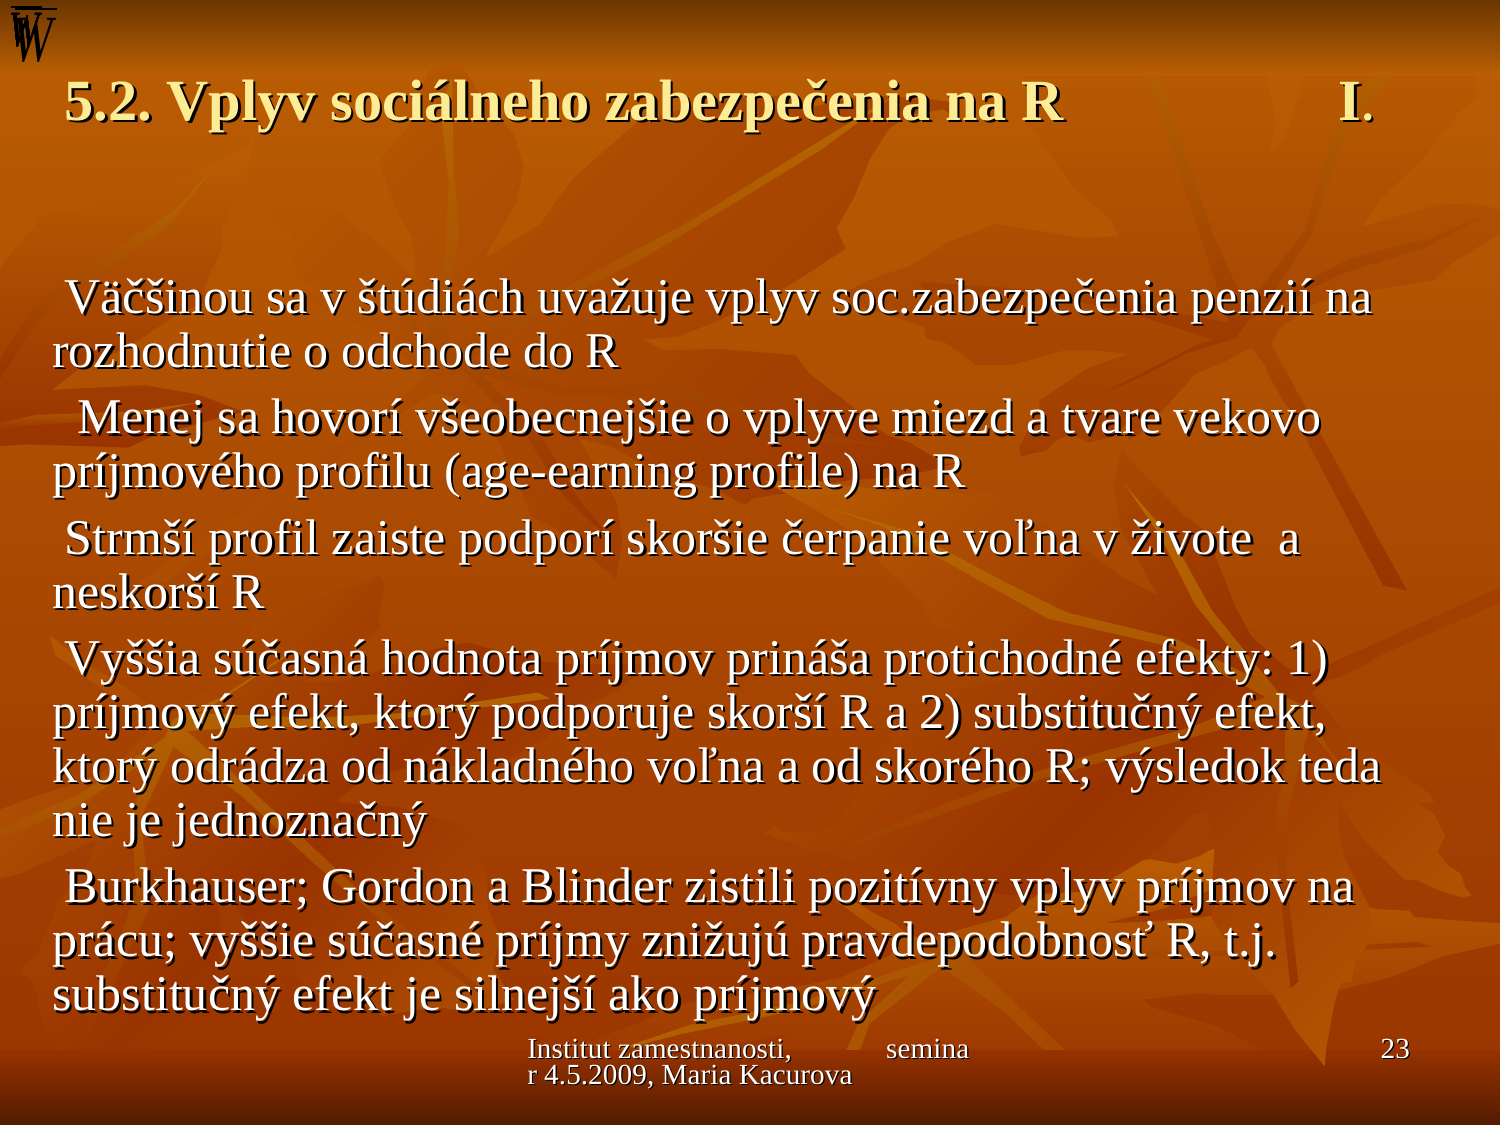

# 5.2. Vplyv sociálneho zabezpečenia na R I.
 Väčšinou sa v štúdiách uvažuje vplyv soc.zabezpečenia penzií na rozhodnutie o odchode do R
 Menej sa hovorí všeobecnejšie o vplyve miezd a tvare vekovo príjmového profilu (age-earning profile) na R
 Strmší profil zaiste podporí skoršie čerpanie voľna v živote a neskorší R
 Vyššia súčasná hodnota príjmov prináša protichodné efekty: 1) príjmový efekt, ktorý podporuje skorší R a 2) substitučný efekt, ktorý odrádza od nákladného voľna a od skorého R; výsledok teda nie je jednoznačný
 Burkhauser; Gordon a Blinder zistili pozitívny vplyv príjmov na prácu; vyššie súčasné príjmy znižujú pravdepodobnosť R, t.j. substitučný efekt je silnejší ako príjmový
Institut zamestnanosti, seminar 4.5.2009, Maria Kacurova
23